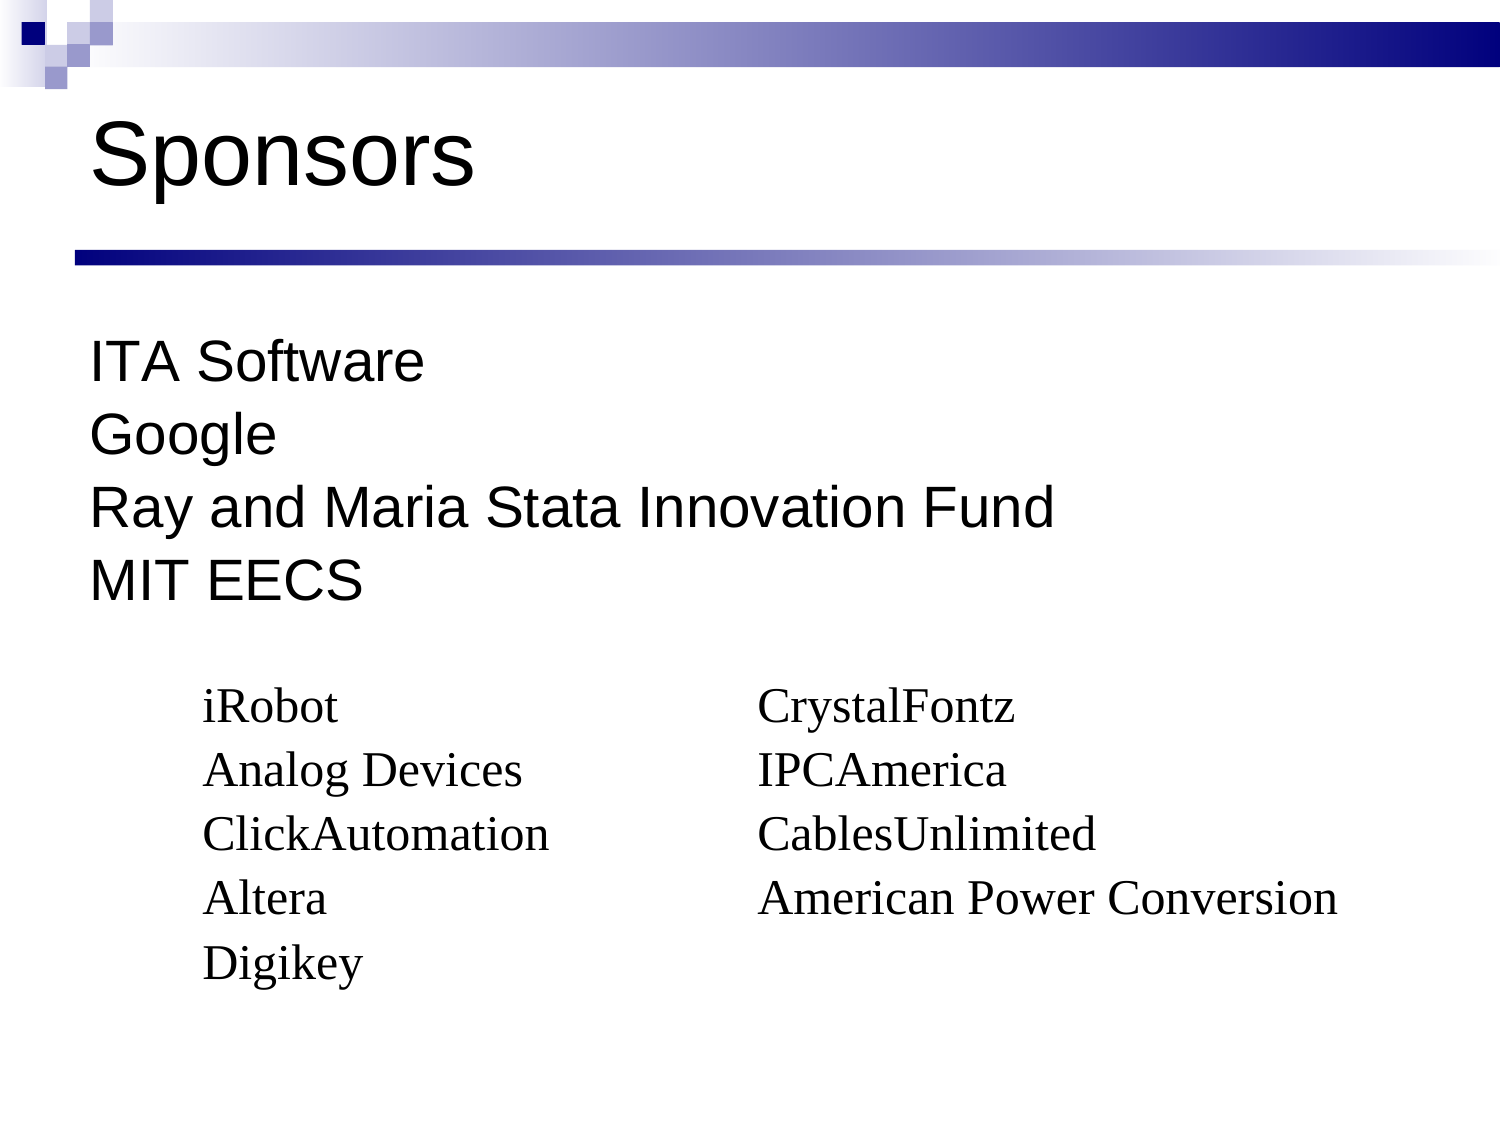

# Sponsors
ITA Software
Google
Ray and Maria Stata Innovation Fund
MIT EECS
iRobot
Analog Devices
ClickAutomation
Altera
Digikey
CrystalFontz
IPCAmerica
CablesUnlimited
American Power Conversion